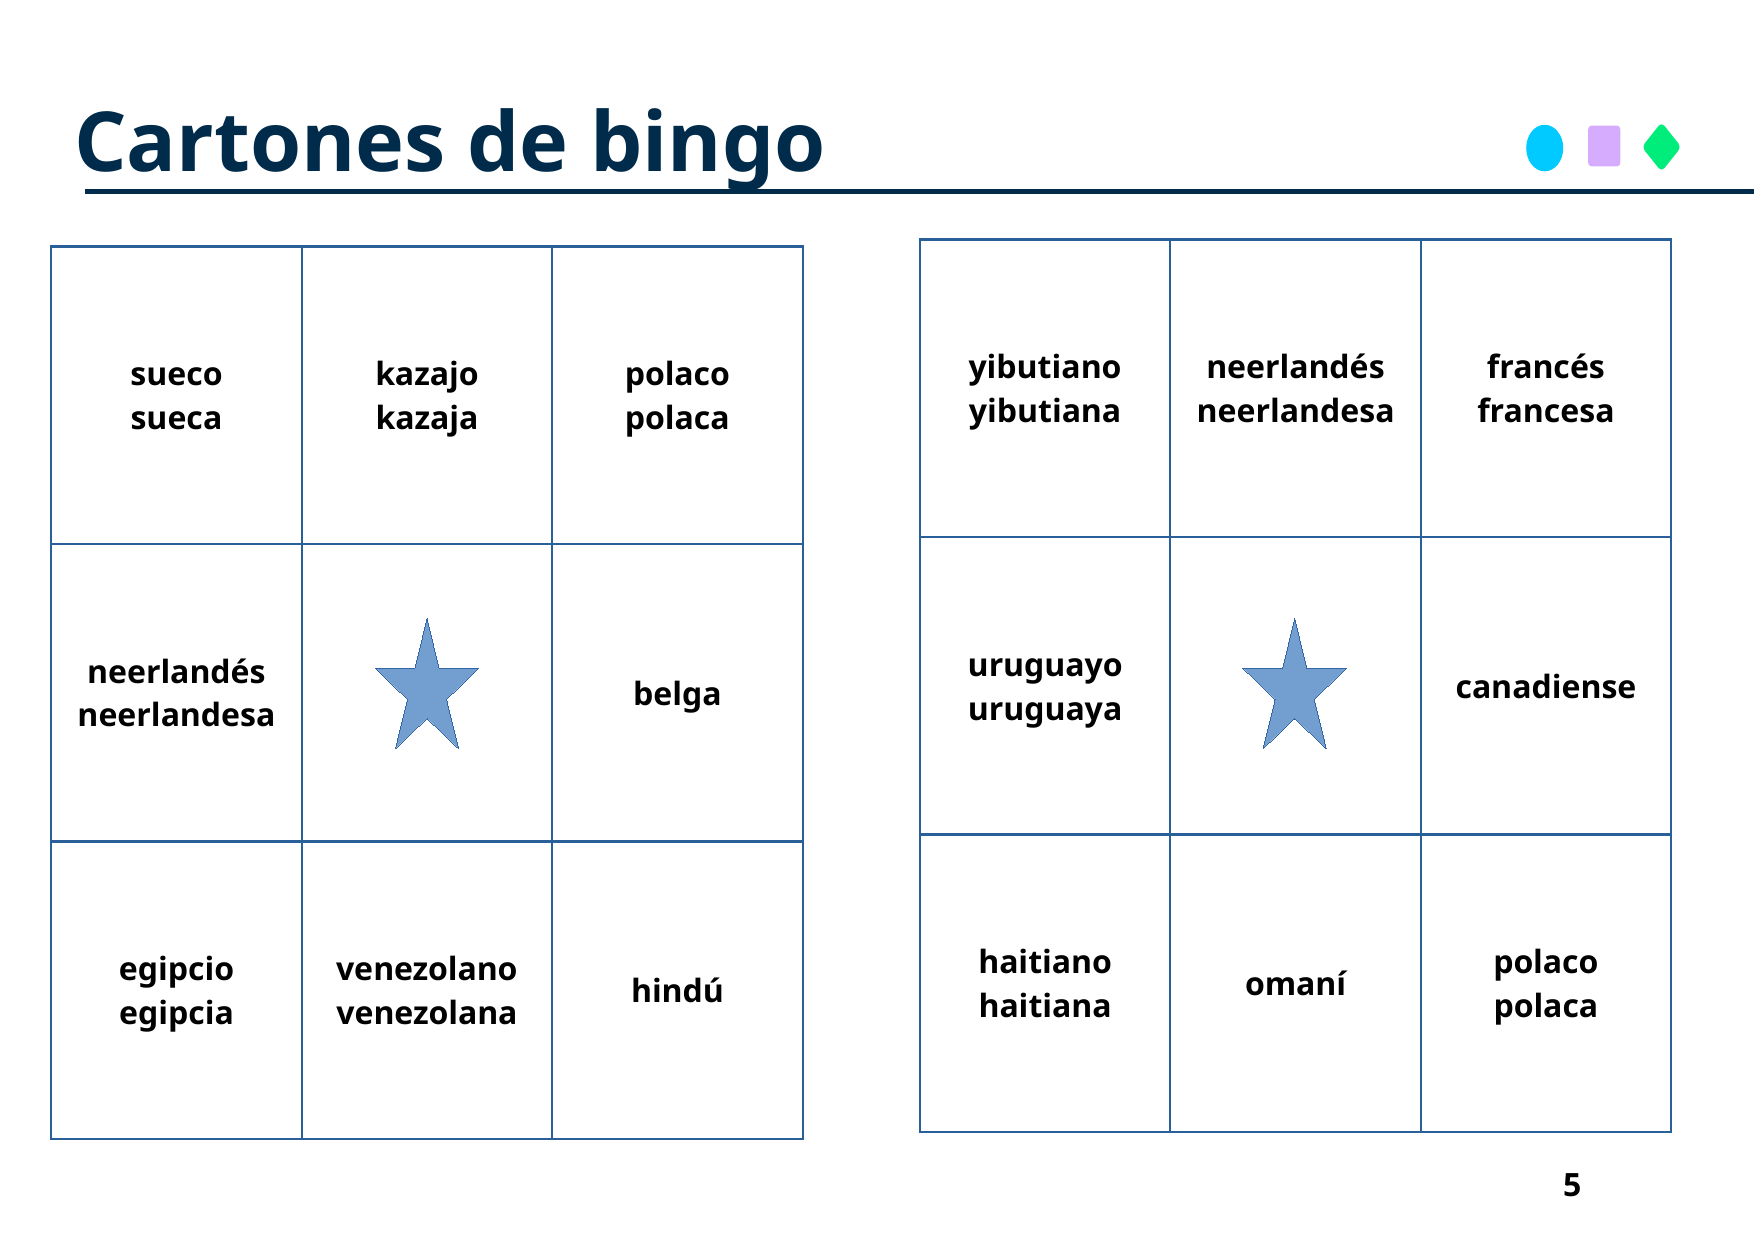

# Cartones de bingo
| yibutiano yibutiana | neerlandés neerlandesa | francés francesa |
| --- | --- | --- |
| uruguayo uruguaya | | canadiense |
| haitiano haitiana | omaní | polaco polaca |
| sueco sueca | kazajo kazaja | polaco polaca |
| --- | --- | --- |
| neerlandés neerlandesa | | belga |
| egipcio egipcia | venezolano venezolana | hindú |